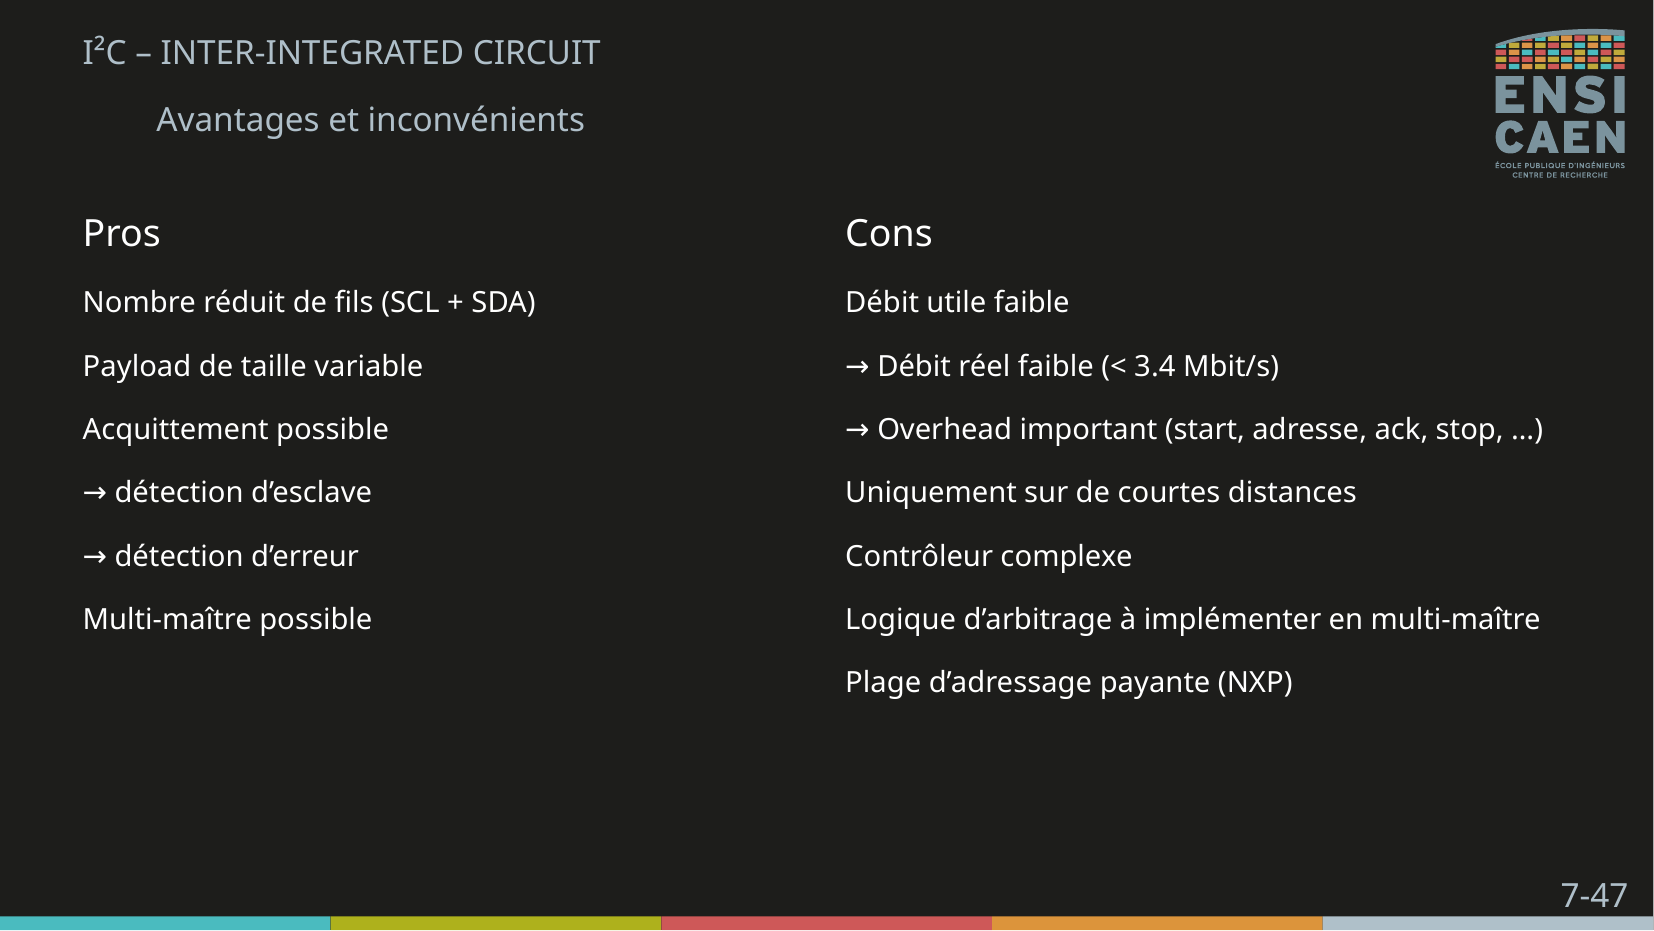

# I²C – INTER-INTEGRATED CIRCUIT Avantages et inconvénients
Pros
Nombre réduit de fils (SCL + SDA)
Payload de taille variable
Acquittement possible
→ détection d’esclave
→ détection d’erreur
Multi-maître possible
Cons
Débit utile faible
→ Débit réel faible (< 3.4 Mbit/s)
→ Overhead important (start, adresse, ack, stop, …)
Uniquement sur de courtes distances
Contrôleur complexe
Logique d’arbitrage à implémenter en multi-maître
Plage d’adressage payante (NXP)